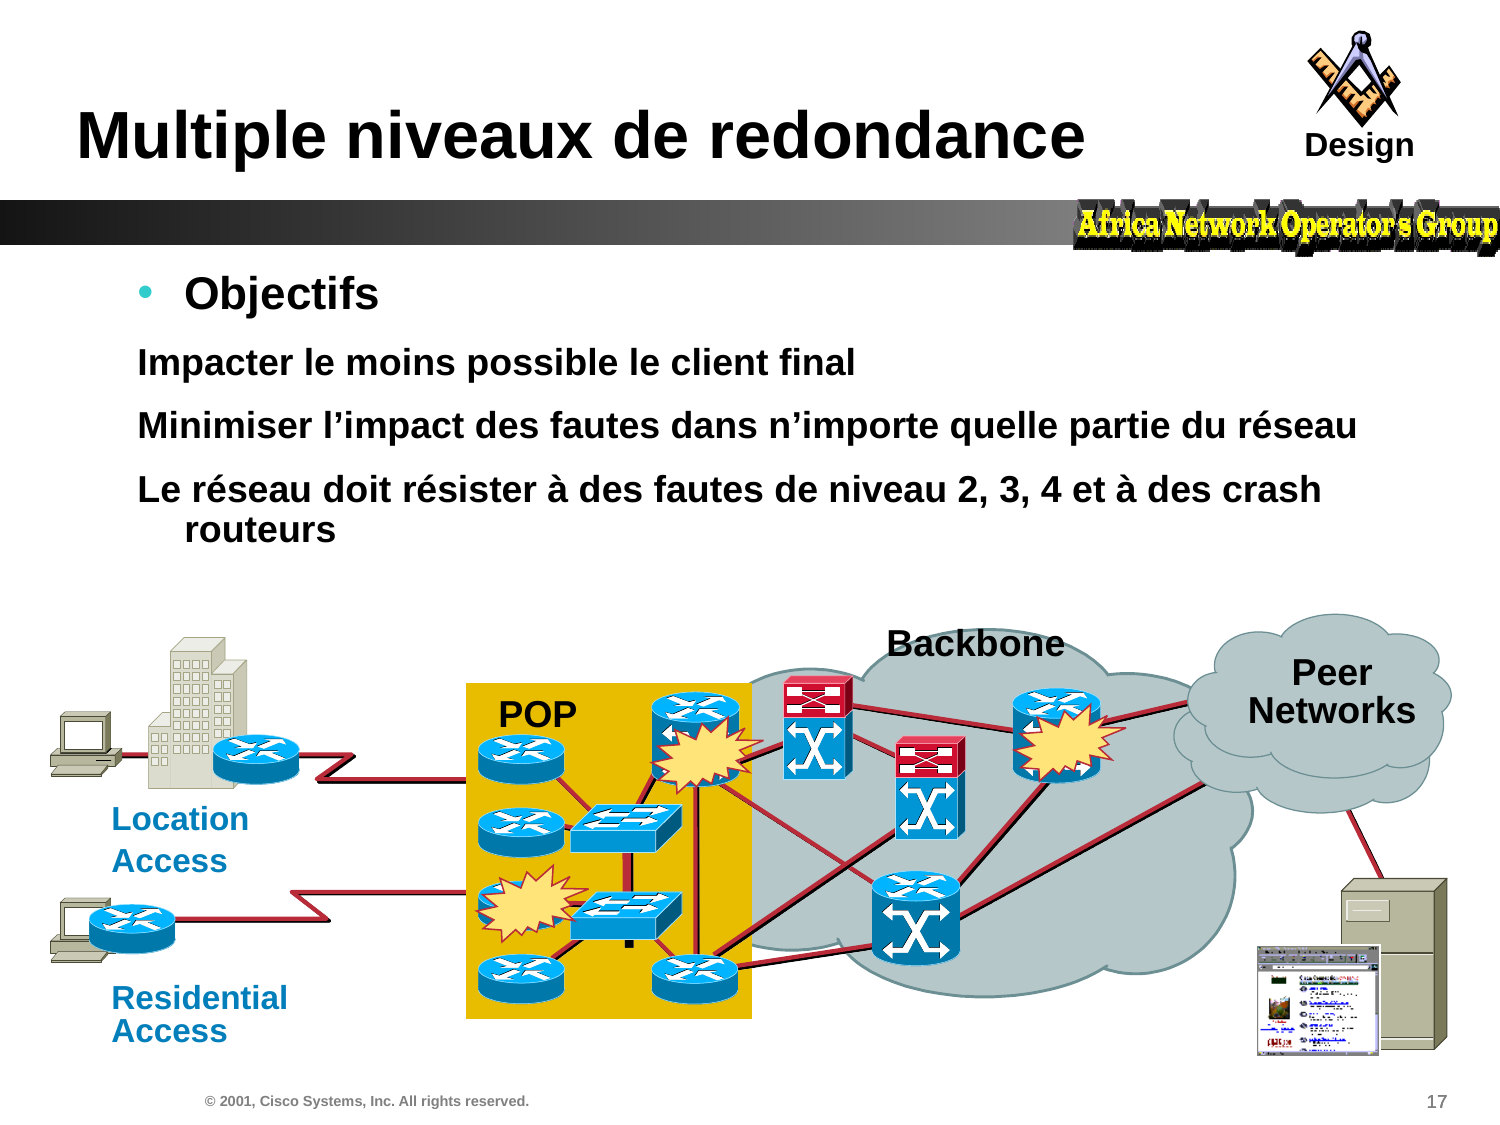

Design
# Multiple niveaux de redondance
Objectifs
Impacter le moins possible le client final
Minimiser l’impact des fautes dans n’importe quelle partie du réseau
Le réseau doit résister à des fautes de niveau 2, 3, 4 et à des crash routeurs
Backbone
Peer
Networks
POP
Location
Access
Residential
Access